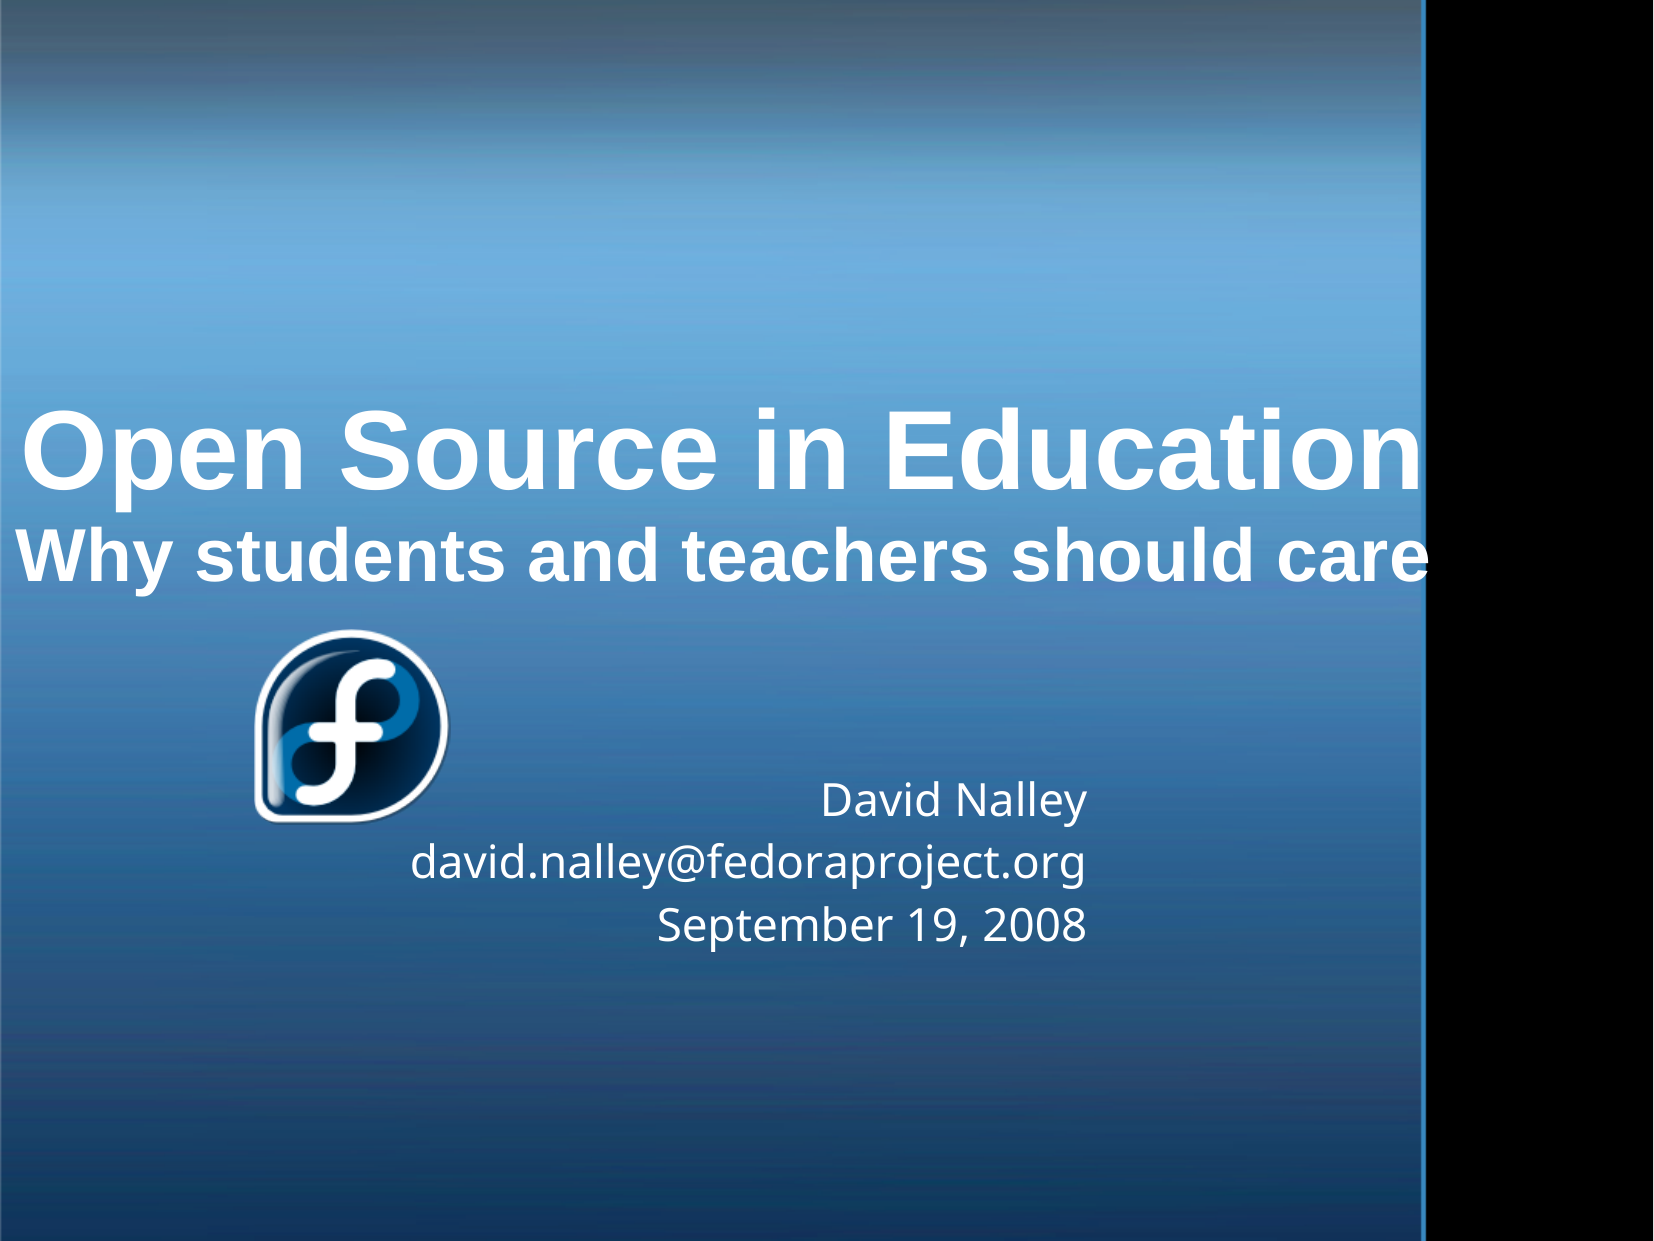

# Open Source in Education Why students and teachers should care
David Nalley
david.nalley@fedoraproject.org
September 19, 2008